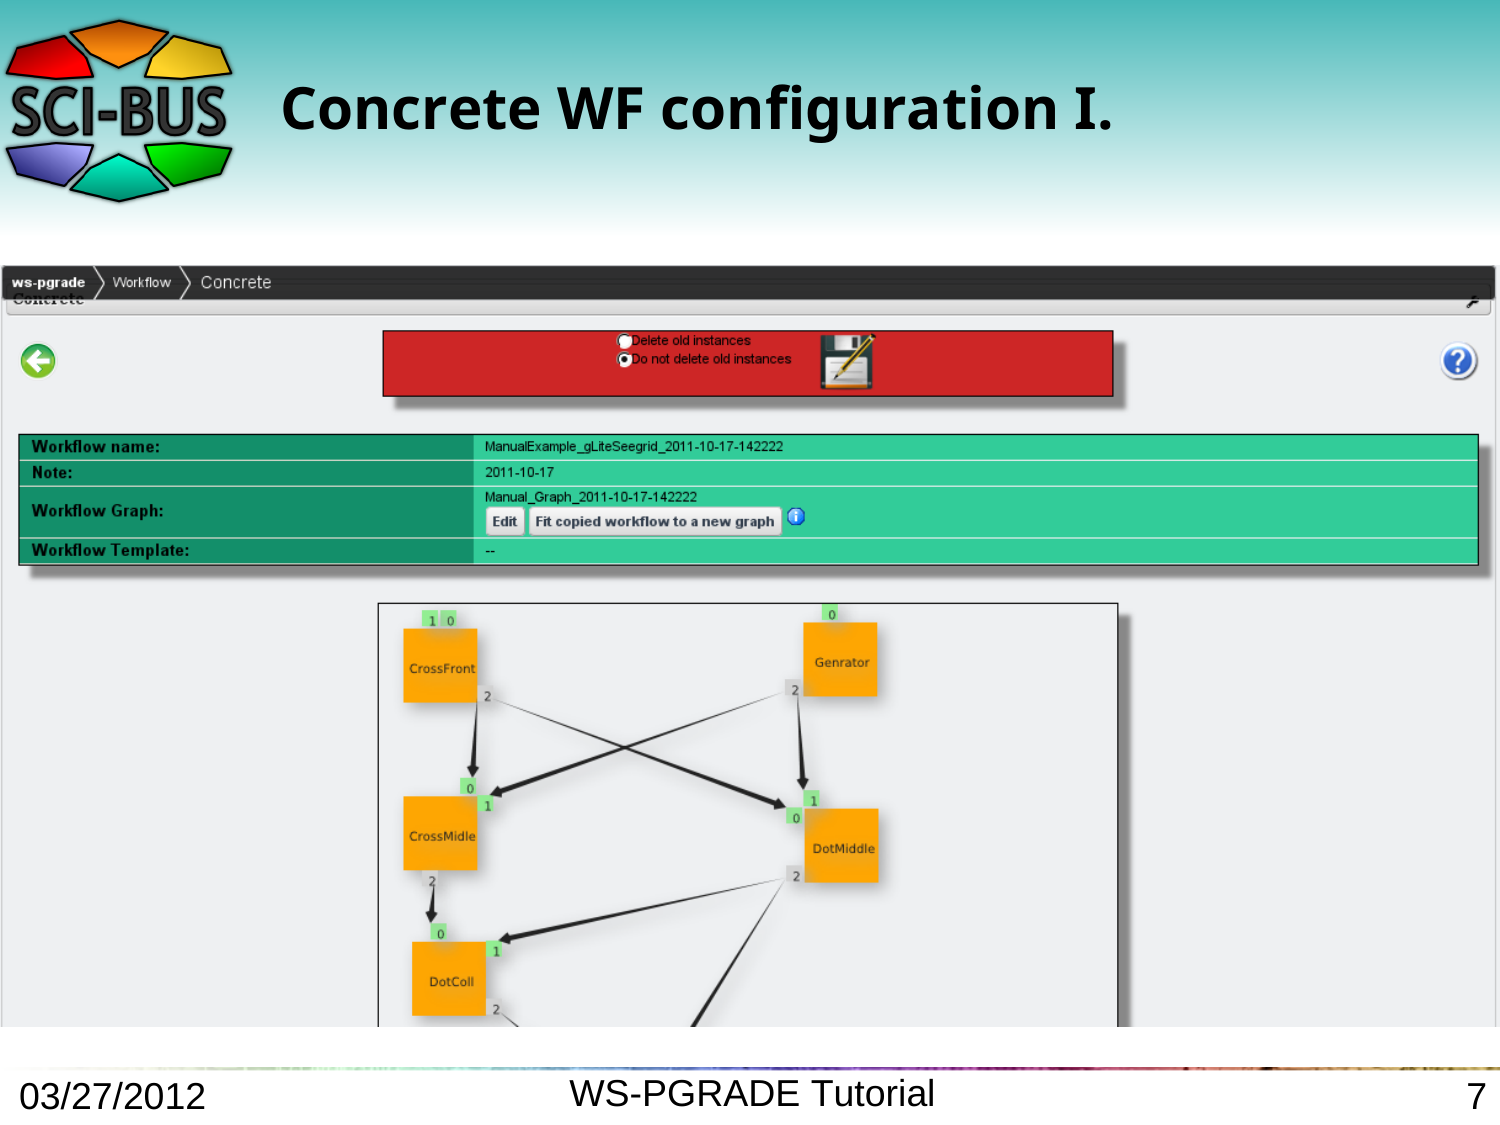

# Concrete WF configuration I.
Footer
5/29/2006
7